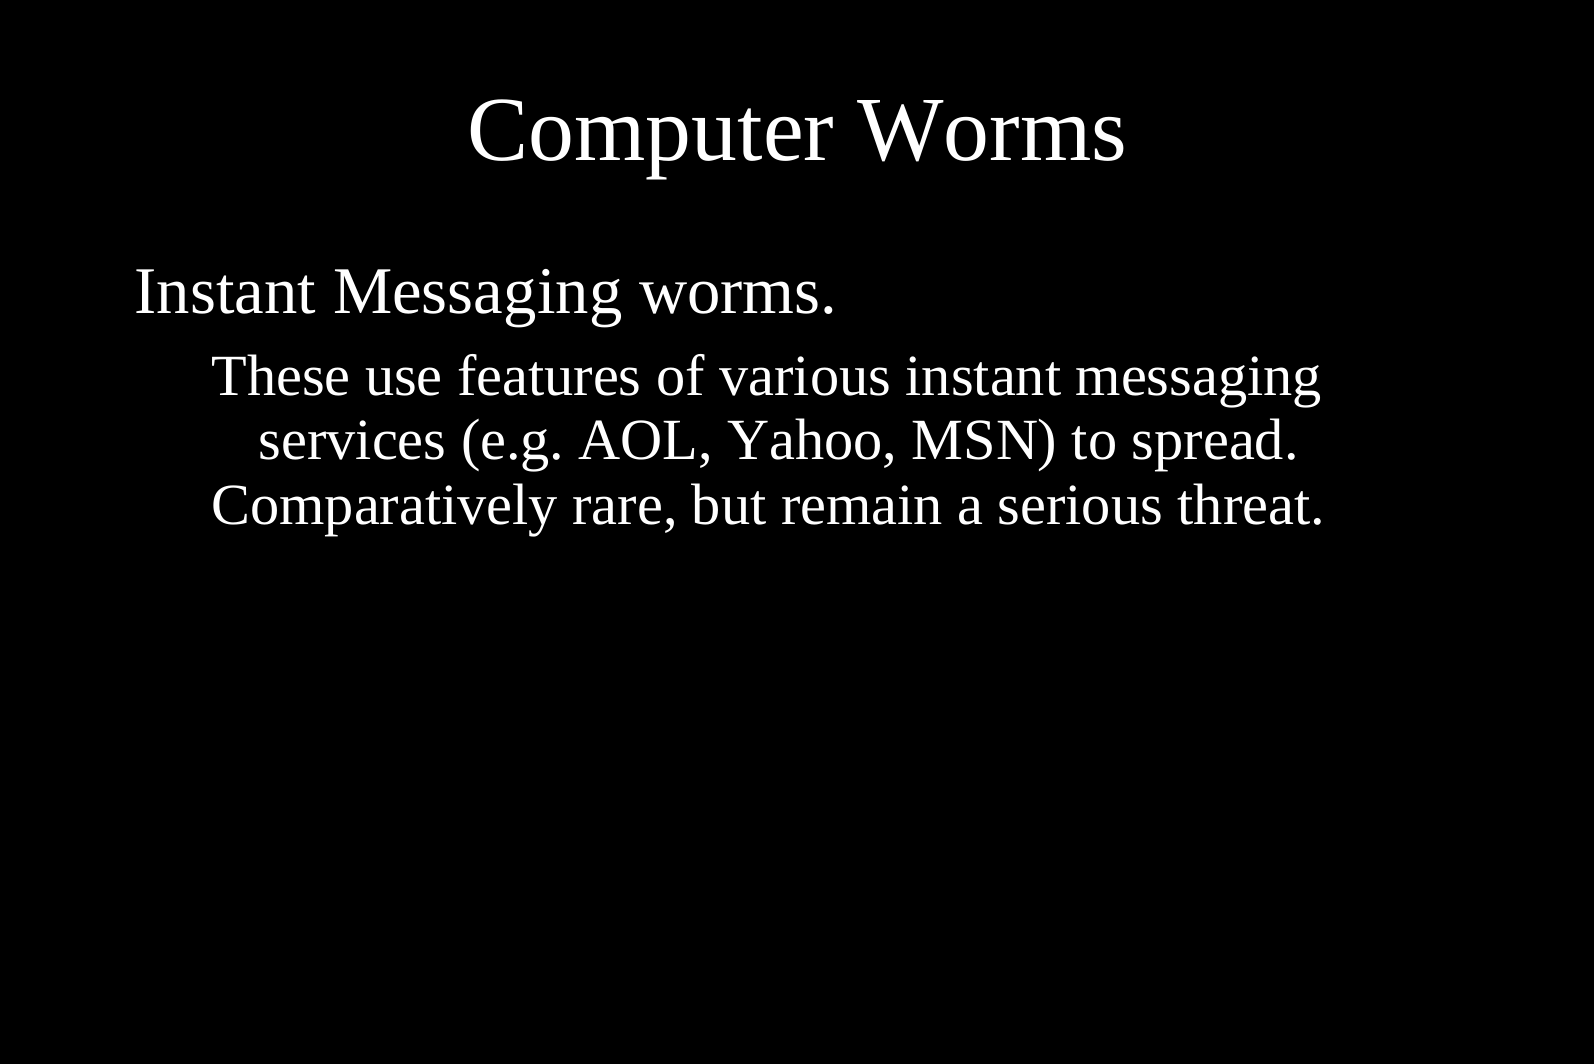

# Computer Worms
Instant Messaging worms.
These use features of various instant messaging services (e.g. AOL, Yahoo, MSN) to spread.
Comparatively rare, but remain a serious threat.